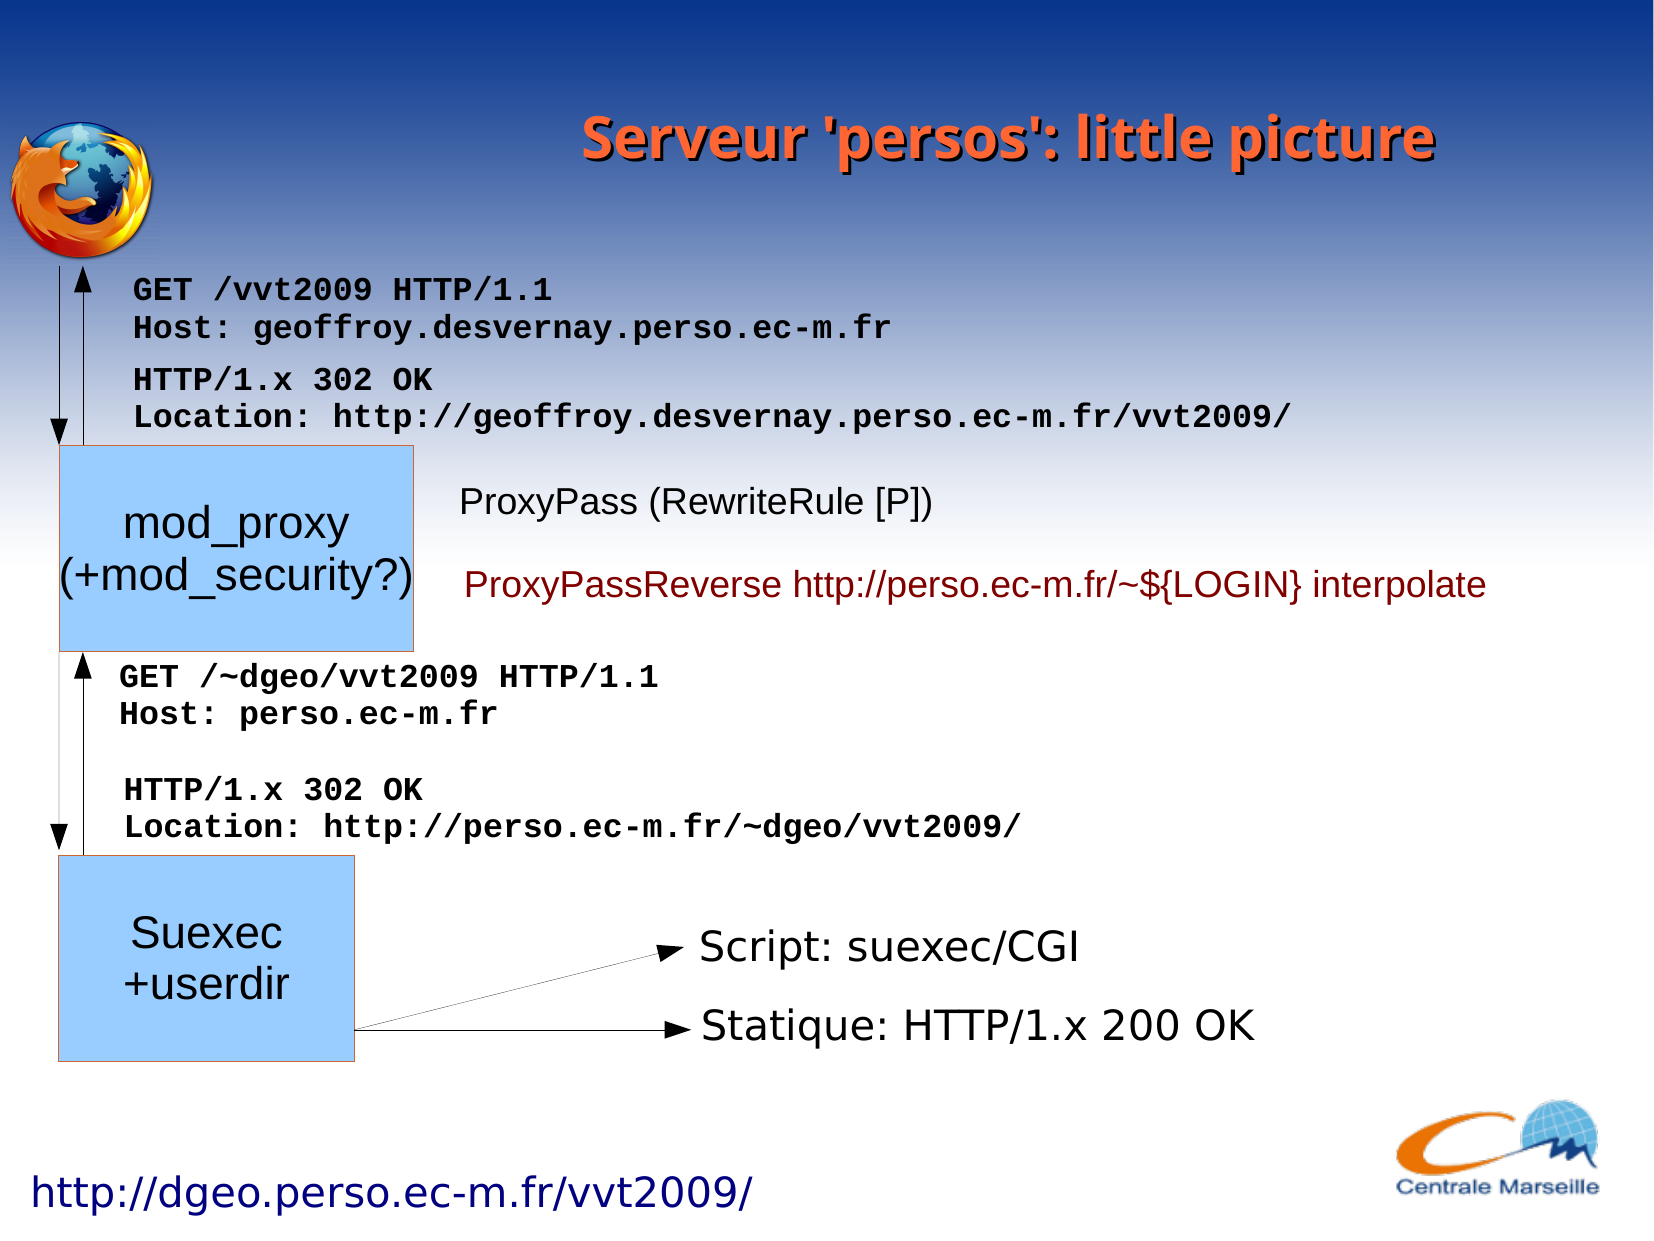

Serveur 'persos': little picture
GET /vvt2009 HTTP/1.1
Host: geoffroy.desvernay.perso.ec-m.fr
HTTP/1.x 302 OK
Location: http://geoffroy.desvernay.perso.ec-m.fr/vvt2009/
mod_proxy
(+mod_security?)
ProxyPass (RewriteRule [P])
ProxyPassReverse http://perso.ec-m.fr/~${LOGIN} interpolate
GET /~dgeo/vvt2009 HTTP/1.1
Host: perso.ec-m.fr
HTTP/1.x 302 OK
Location: http://perso.ec-m.fr/~dgeo/vvt2009/
Suexec
+userdir
Script: suexec/CGI
Statique: HTTP/1.x 200 OK
http://dgeo.perso.ec-m.fr/vvt2009/